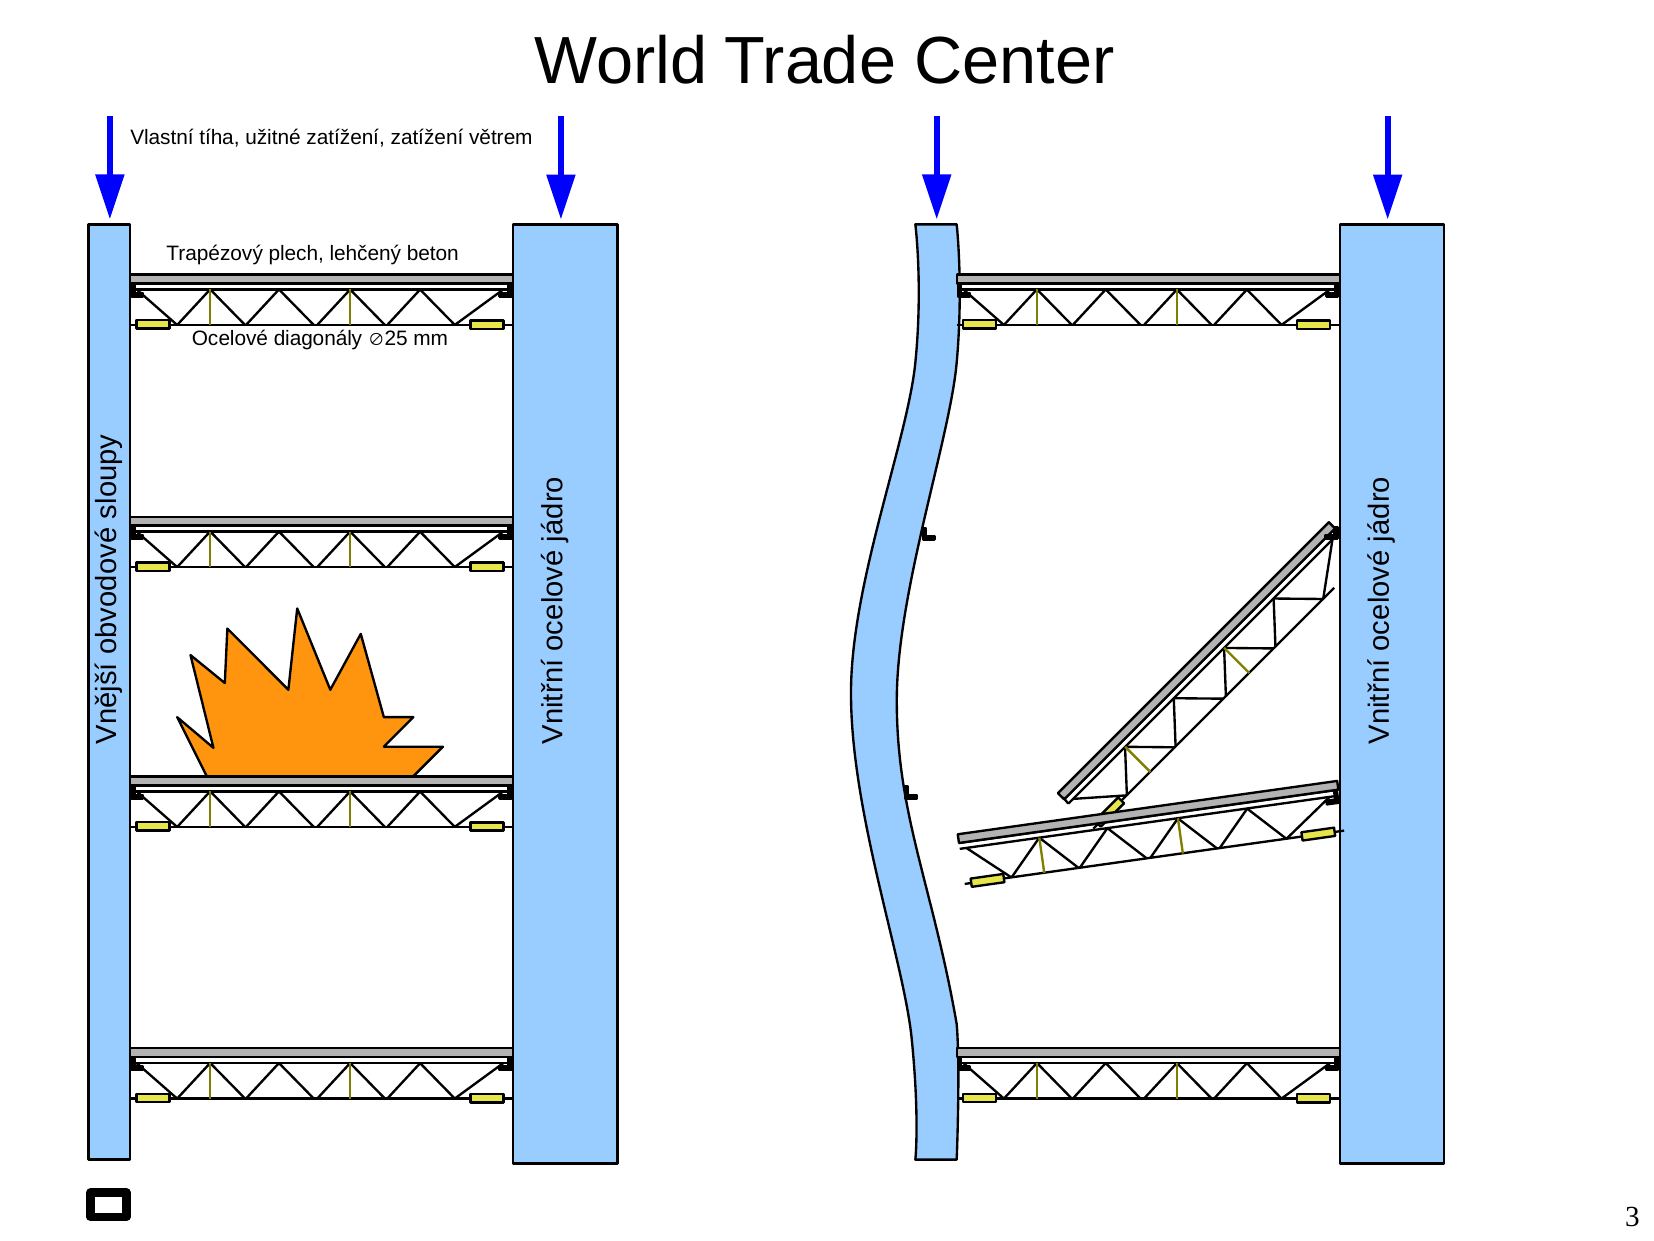

# World Trade Center
Vlastní tíha, užitné zatížení, zatížení větrem
Trapézový plech, lehčený beton
Ocelové diagonály Æ25 mm
Vnější obvodové sloupy
Vnitřní ocelové jádro
Vnitřní ocelové jádro
3